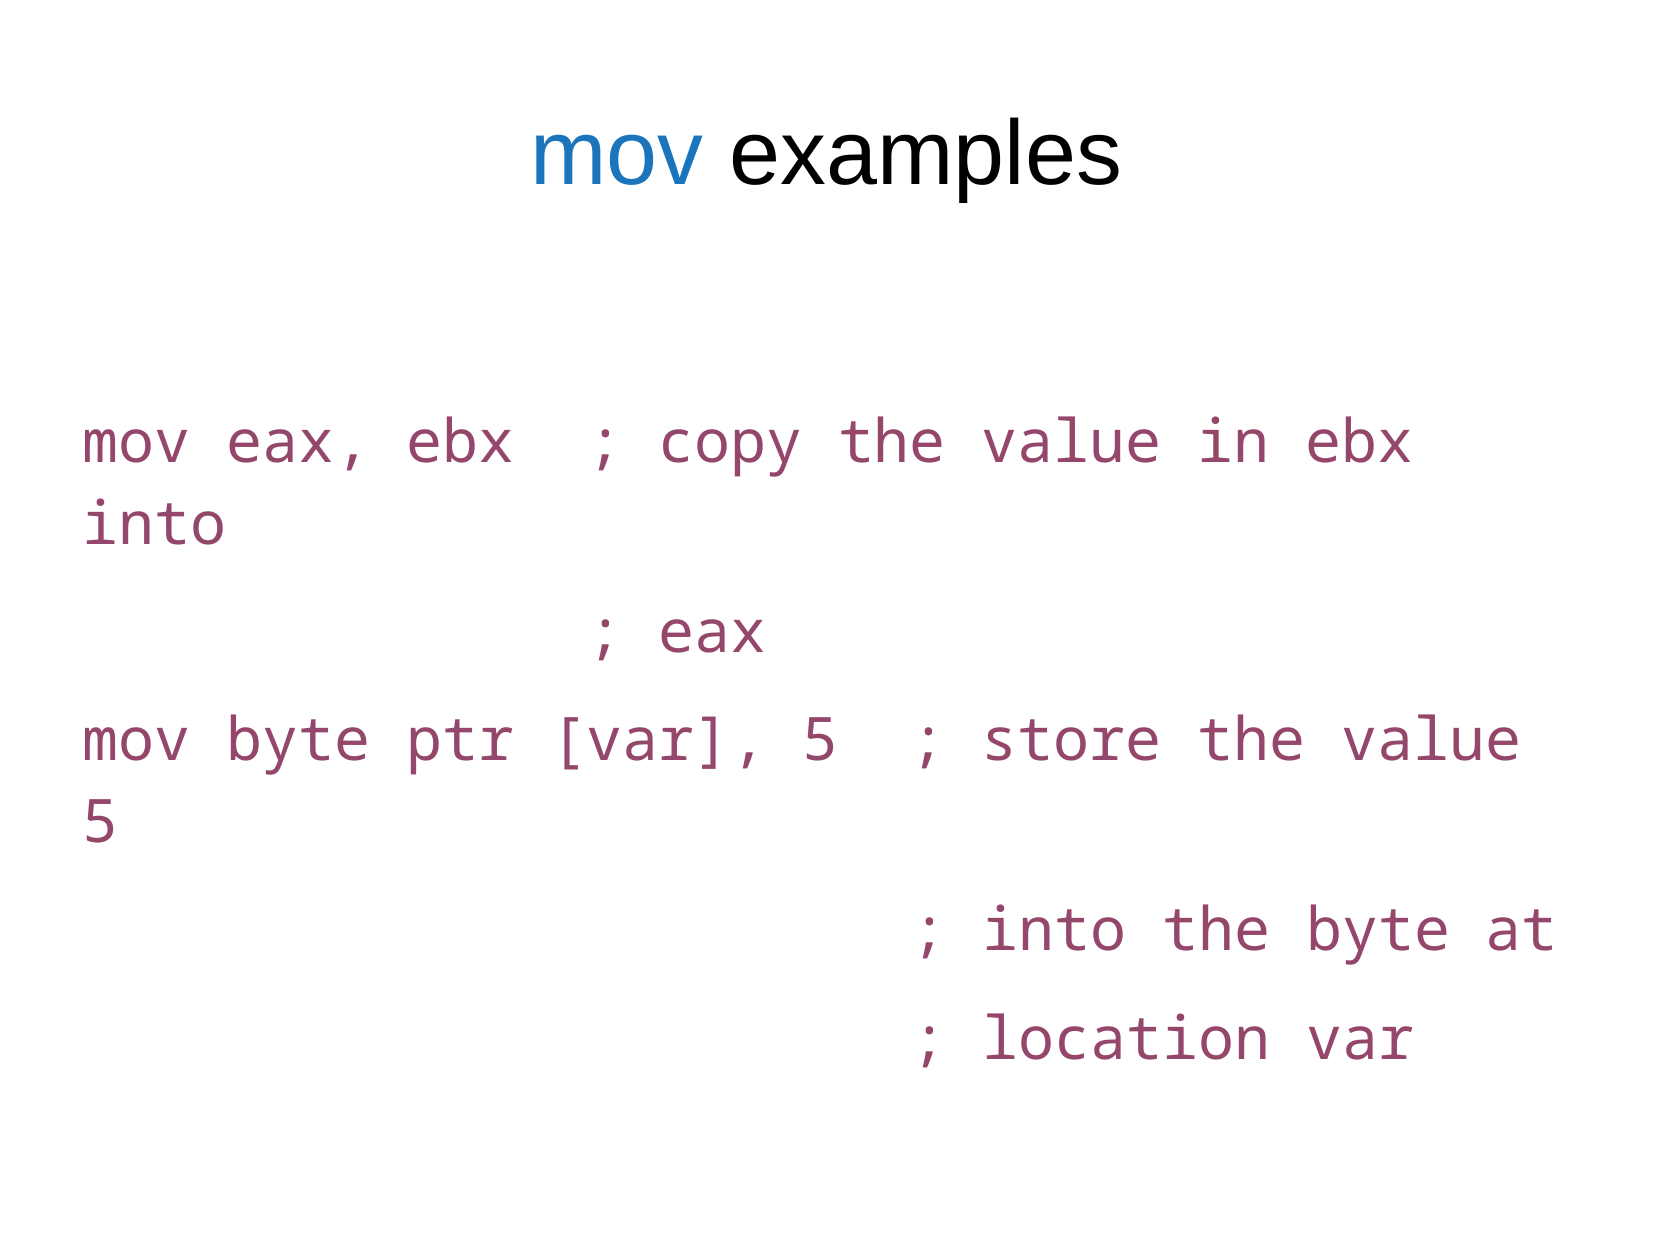

# mov examples
mov eax, ebx ; copy the value in ebx into
 ; eax
mov byte ptr [var], 5 ; store the value 5
 ; into the byte at
 ; location var